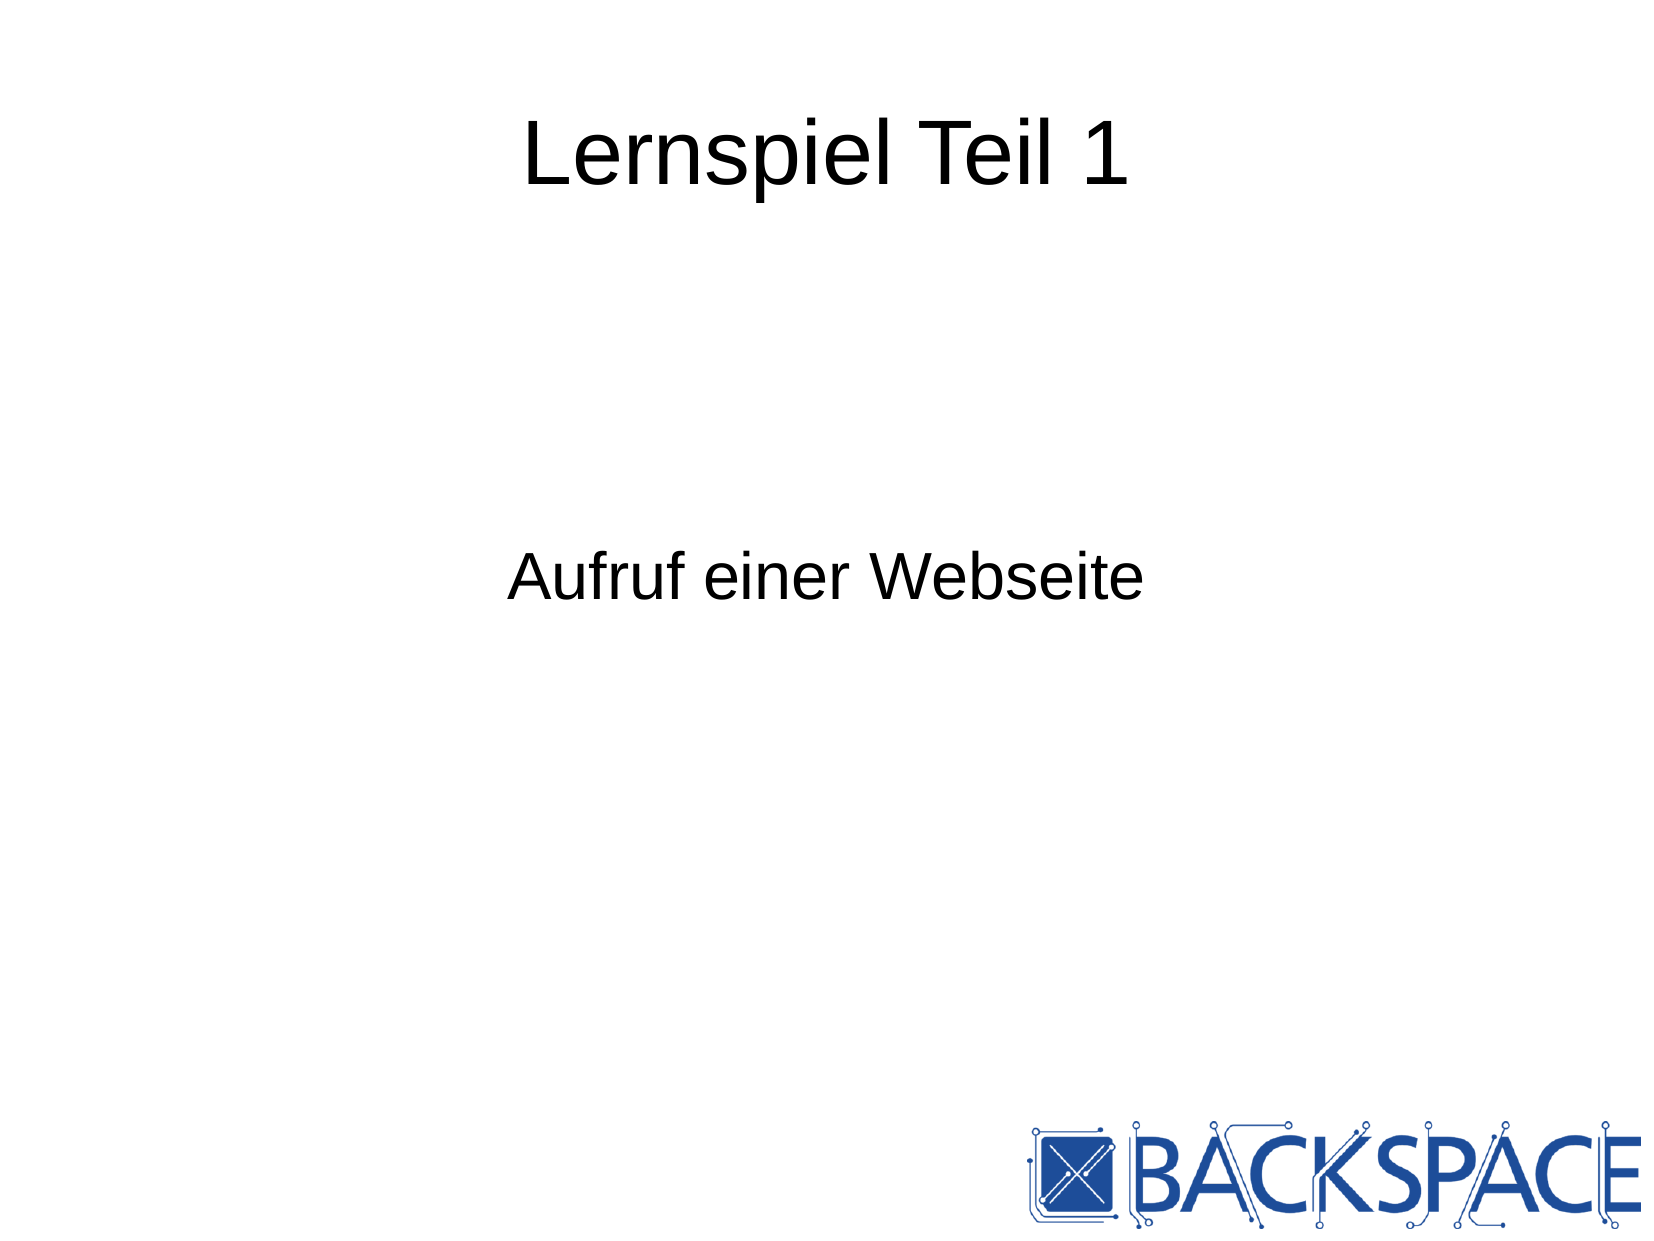

# Lernspiel Teil 1
Aufruf einer Webseite